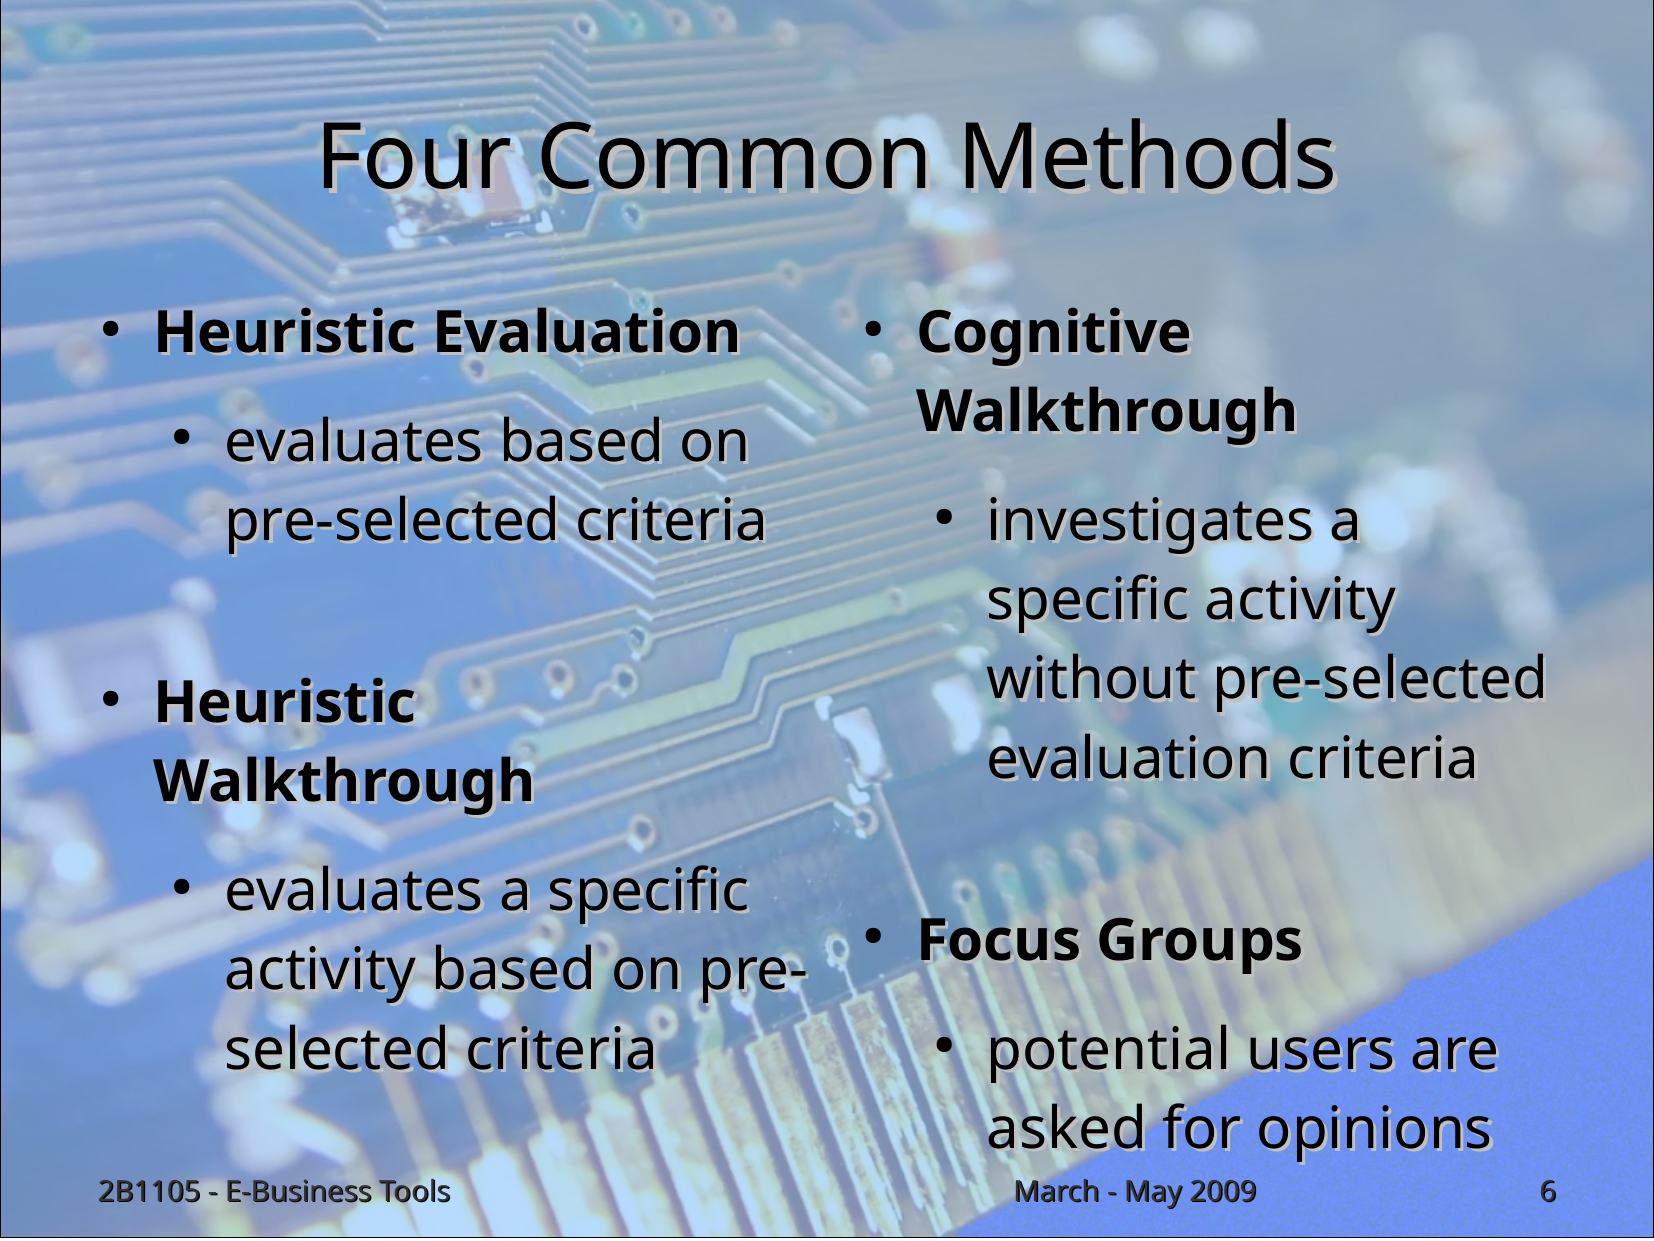

# Four Common Methods
Heuristic Evaluation
evaluates based on pre-selected criteria
Heuristic Walkthrough
evaluates a specific activity based on pre-selected criteria
Cognitive Walkthrough
investigates a
specific activity without pre-selected evaluation criteria
Focus Groups
potential users are asked for opinions